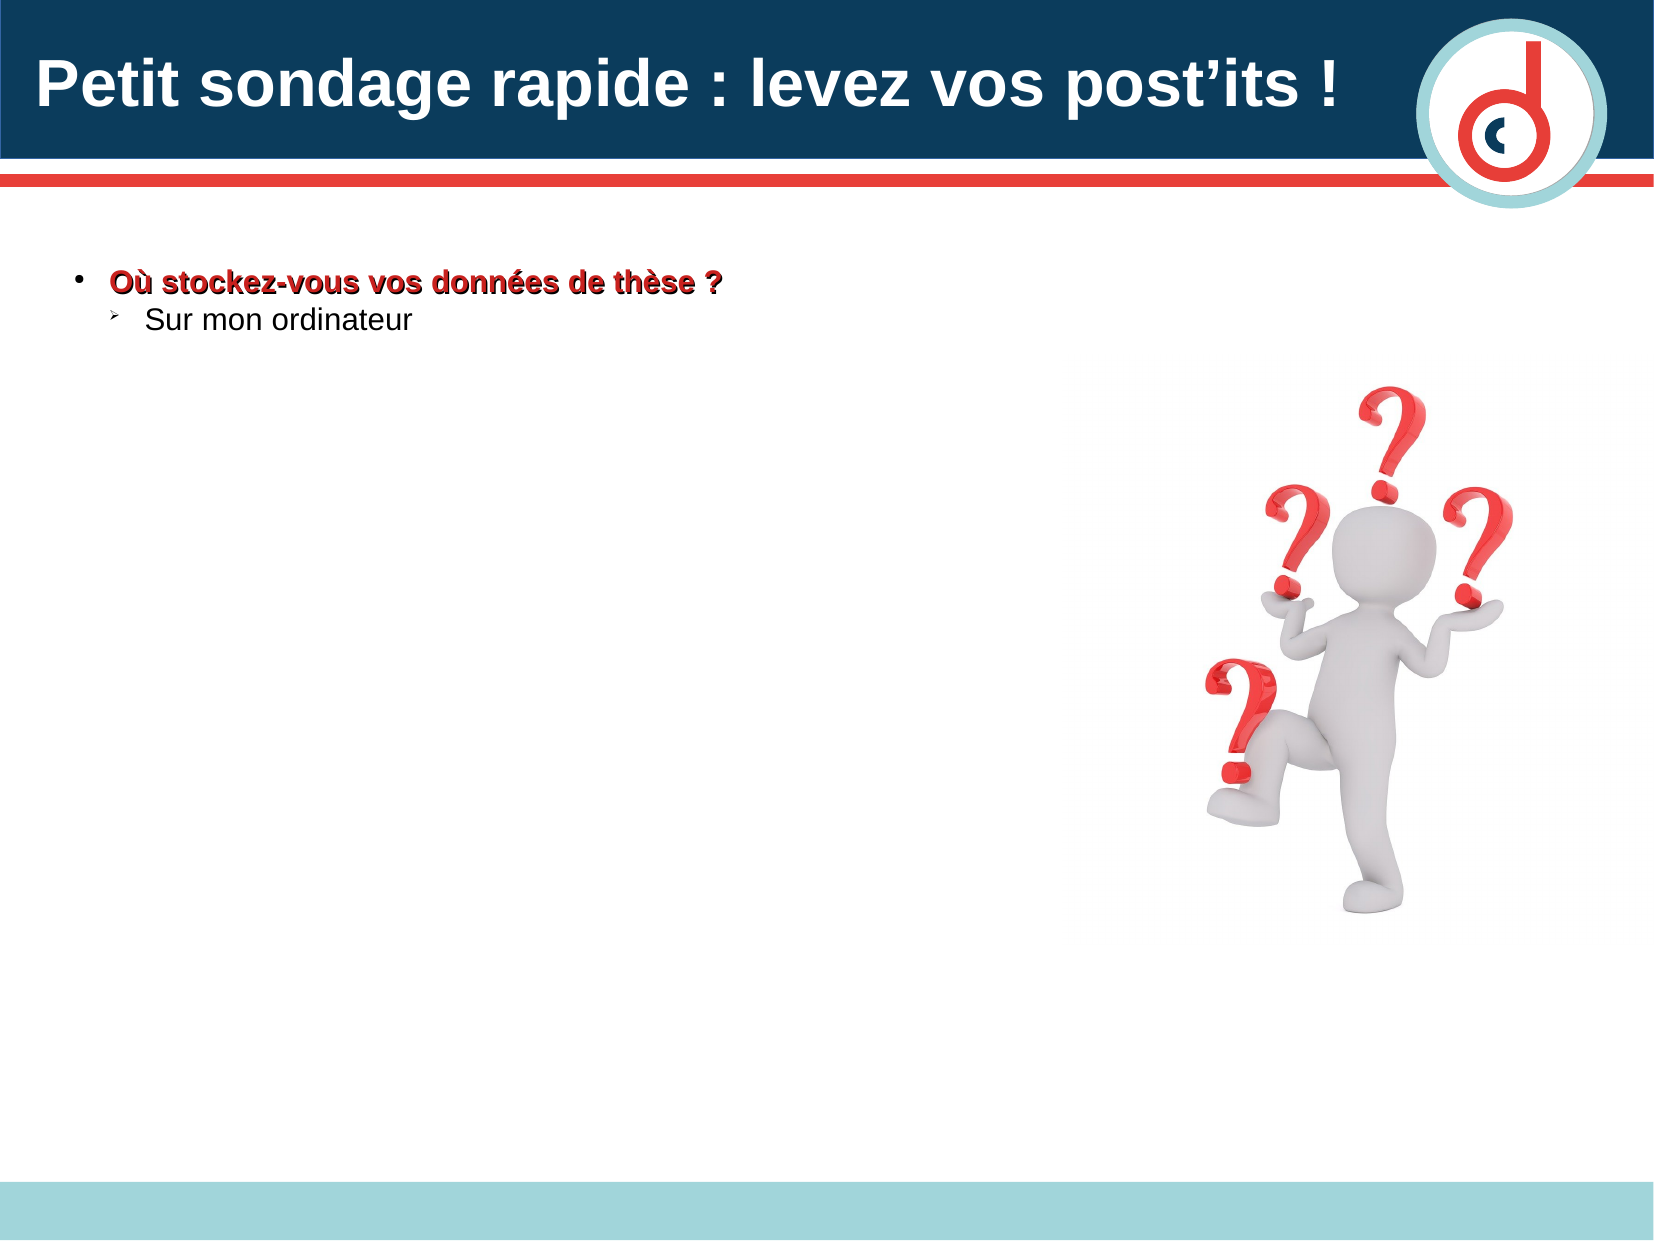

# Petit sondage rapide : levez vos post’its !
Où stockez-vous vos données de thèse ?
Sur mon ordinateur